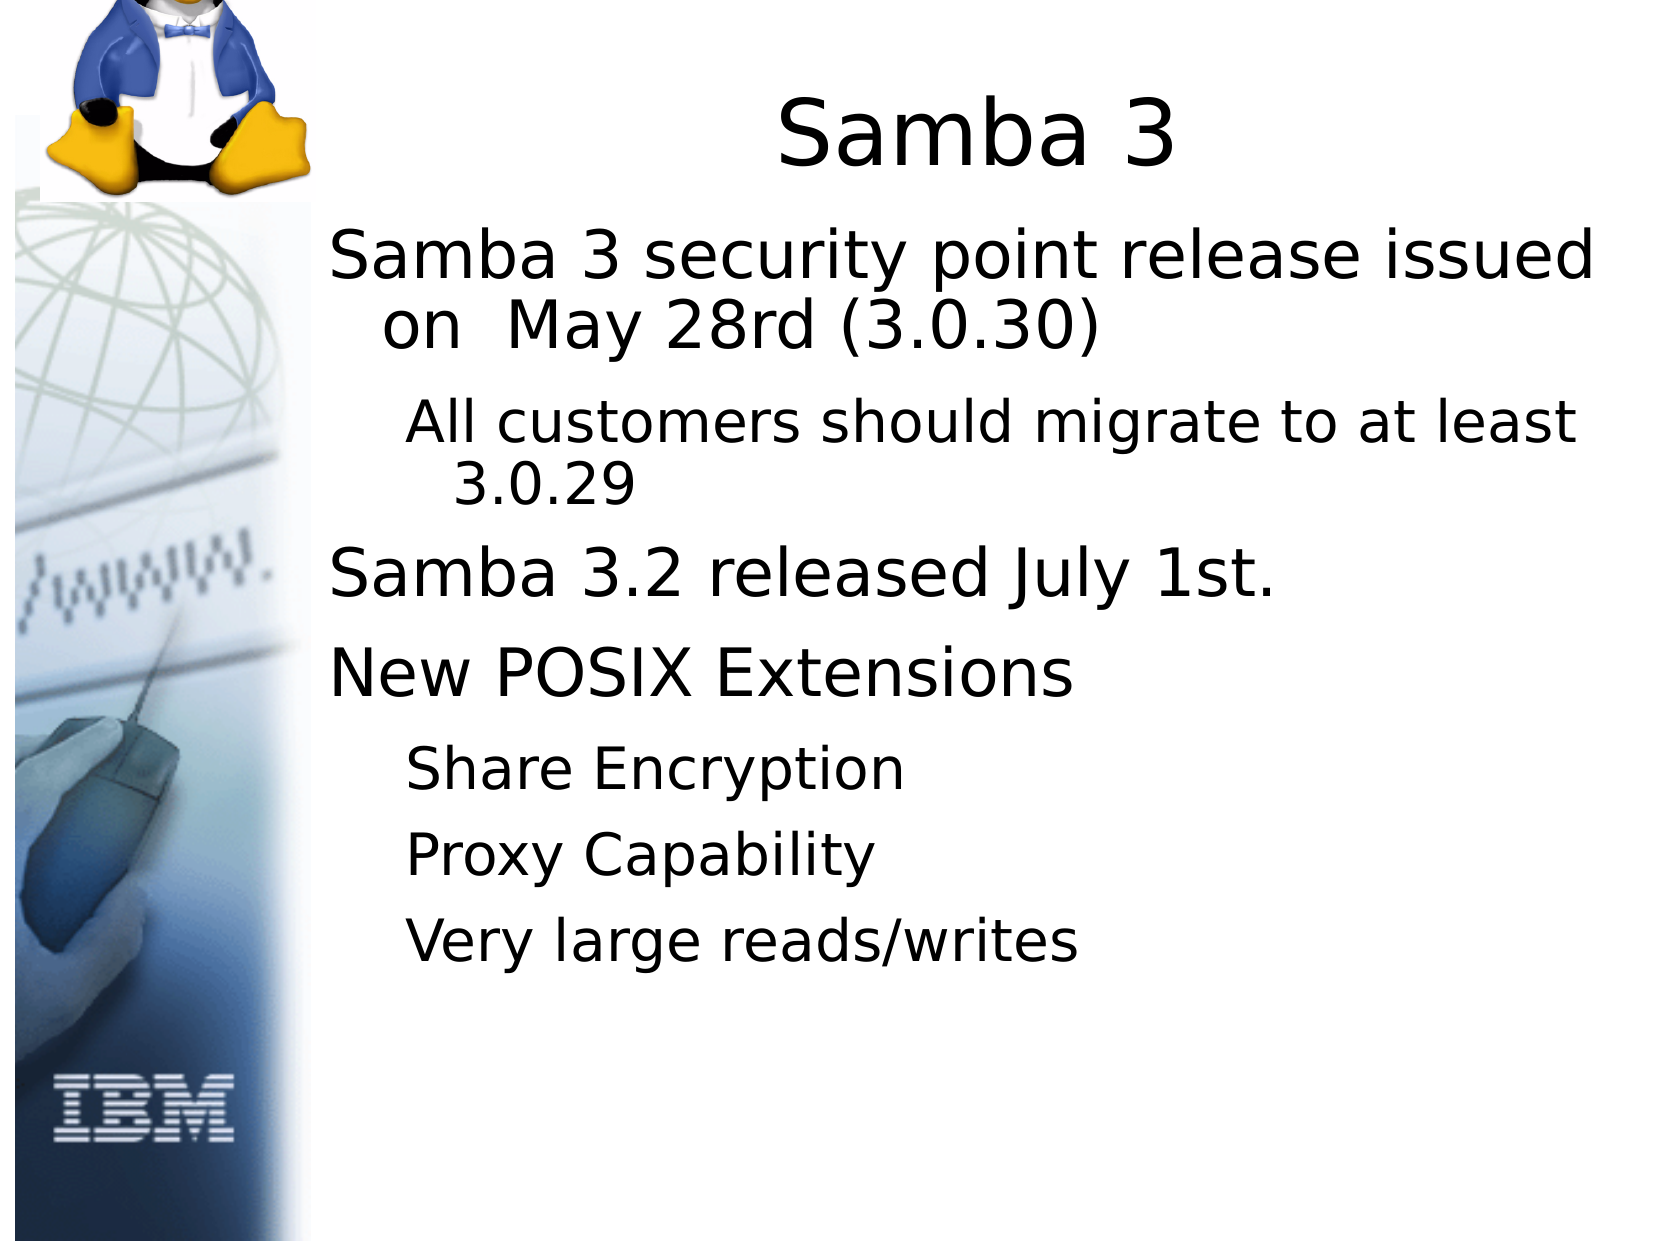

# Samba 3
Samba 3 security point release issued on May 28rd (3.0.30)
All customers should migrate to at least 3.0.29
Samba 3.2 released July 1st.
New POSIX Extensions
Share Encryption
Proxy Capability
Very large reads/writes